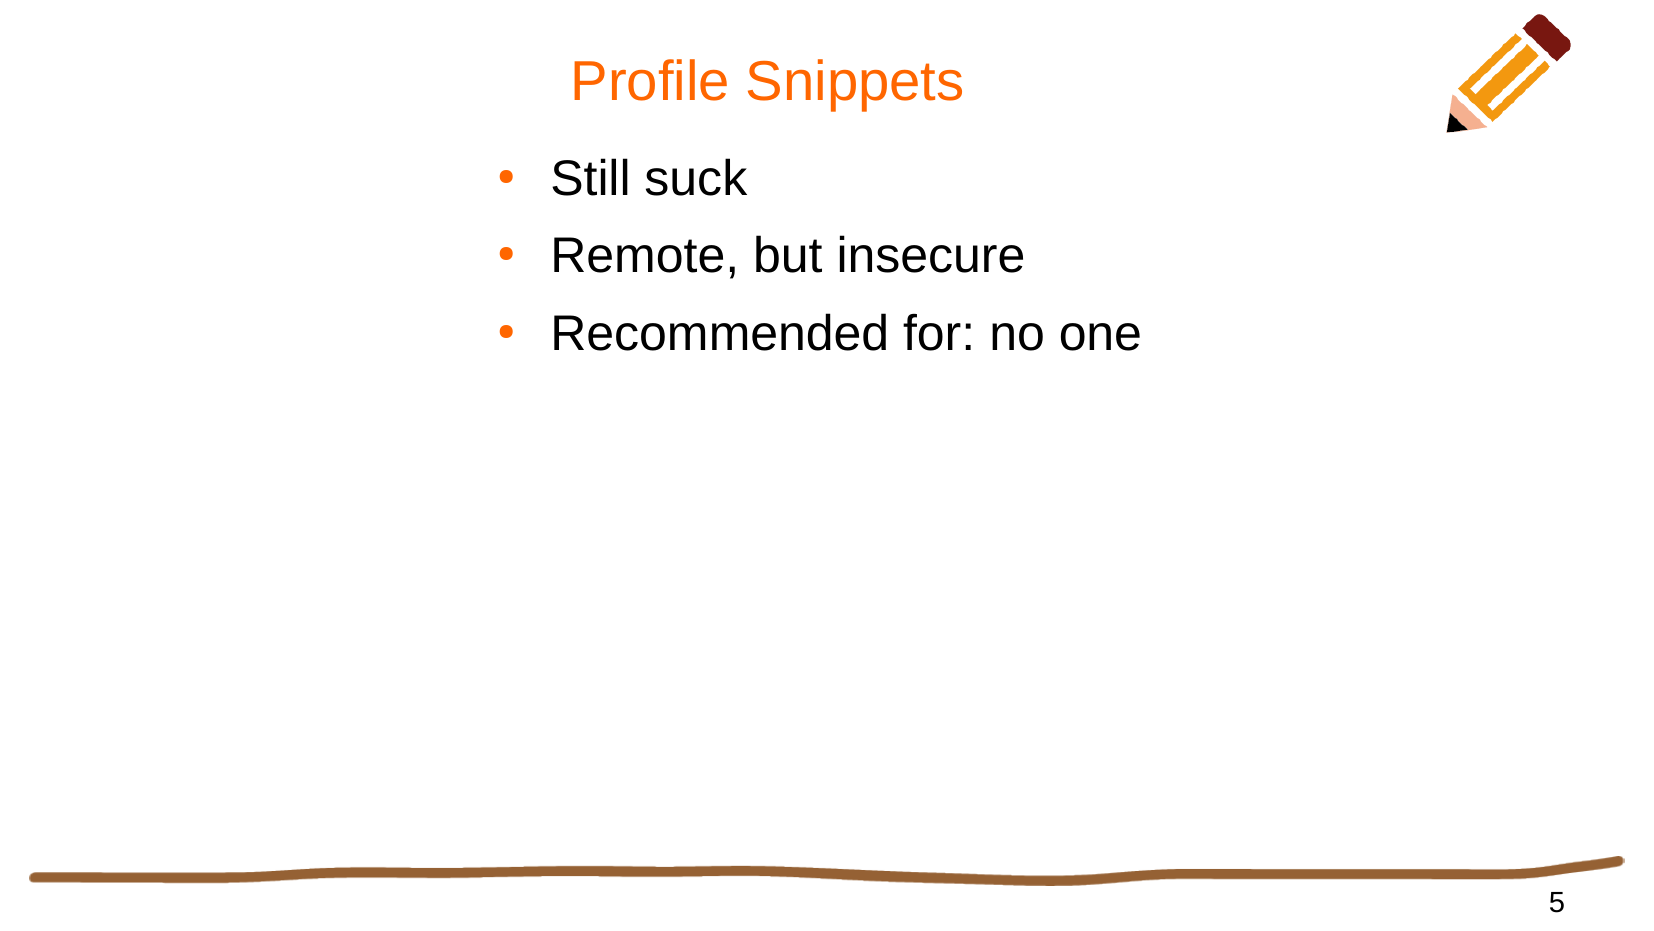

# Profile Snippets
Still suck
Remote, but insecure
Recommended for: no one
5